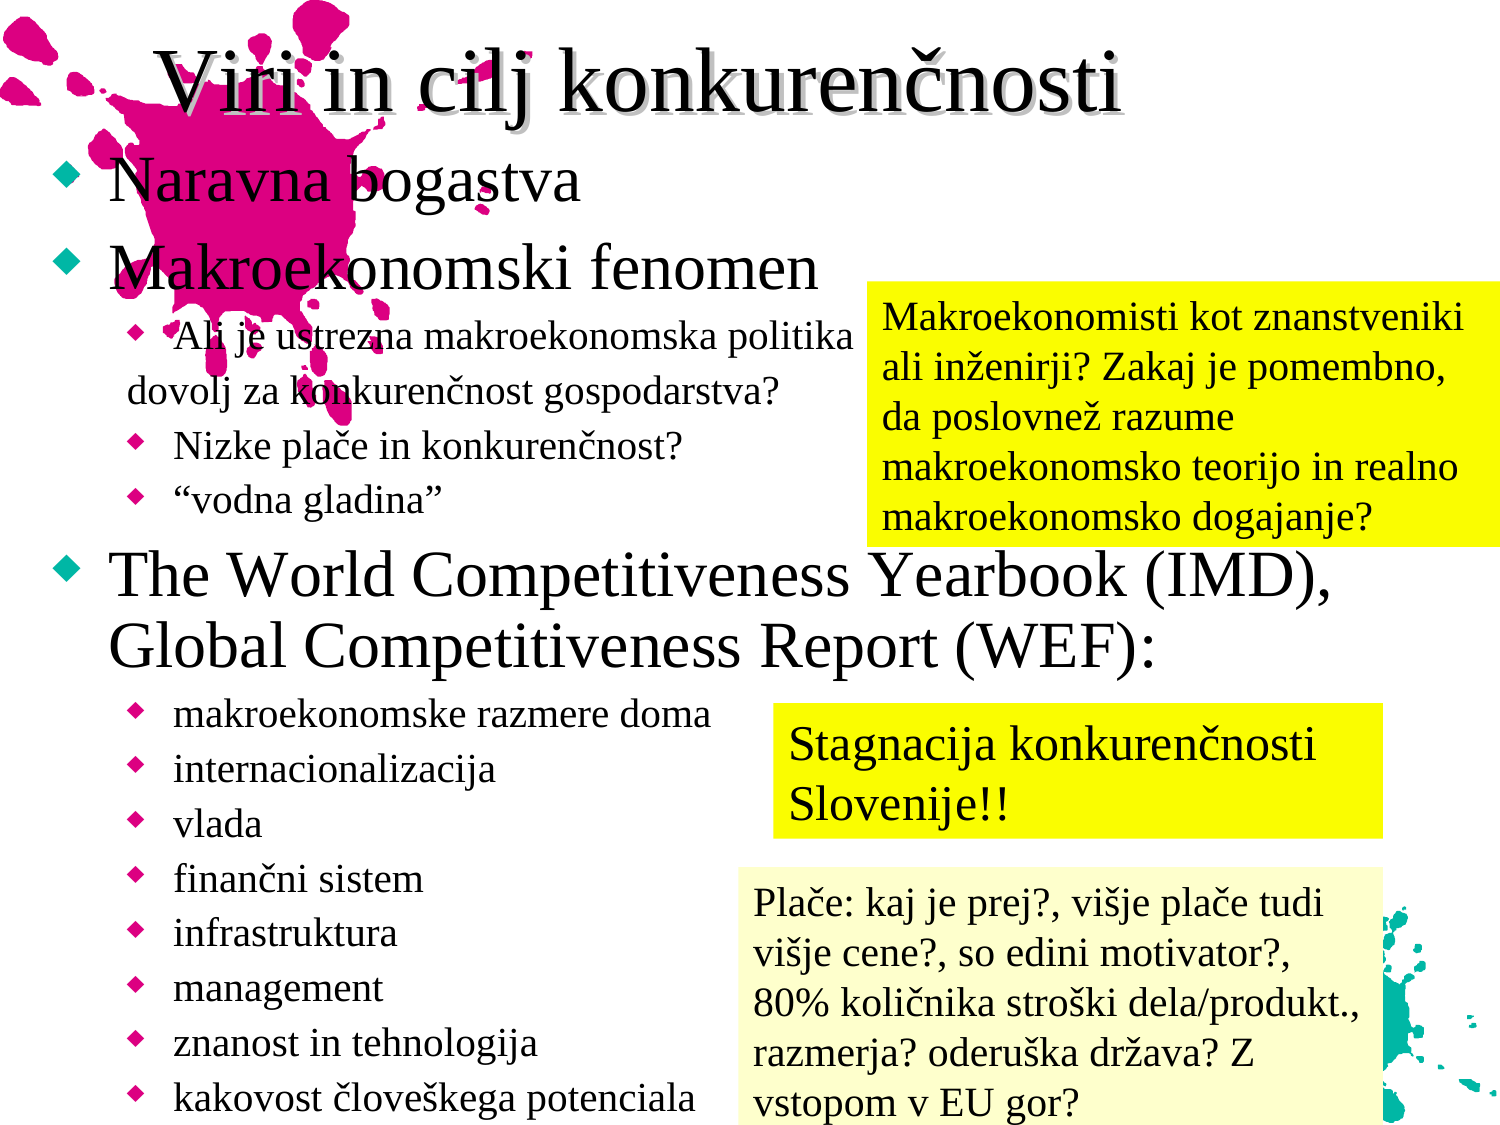

# Viri in cilj konkurenčnosti
Naravna bogastva
Makroekonomski fenomen
Ali je ustrezna makroekonomska politika
dovolj za konkurenčnost gospodarstva?
Nizke plače in konkurenčnost?
“vodna gladina”
The World Competitiveness Yearbook (IMD), Global Competitiveness Report (WEF):
makroekonomske razmere doma
internacionalizacija
vlada
finančni sistem
infrastruktura
management
znanost in tehnologija
kakovost človeškega potenciala
Makroekonomisti kot znanstveniki ali inženirji? Zakaj je pomembno, da poslovnež razume makroekonomsko teorijo in realno makroekonomsko dogajanje?
Stagnacija konkurenčnosti Slovenije!!
Plače: kaj je prej?, višje plače tudi višje cene?, so edini motivator?, 80% količnika stroški dela/produkt., razmerja? oderuška država? Z vstopom v EU gor?